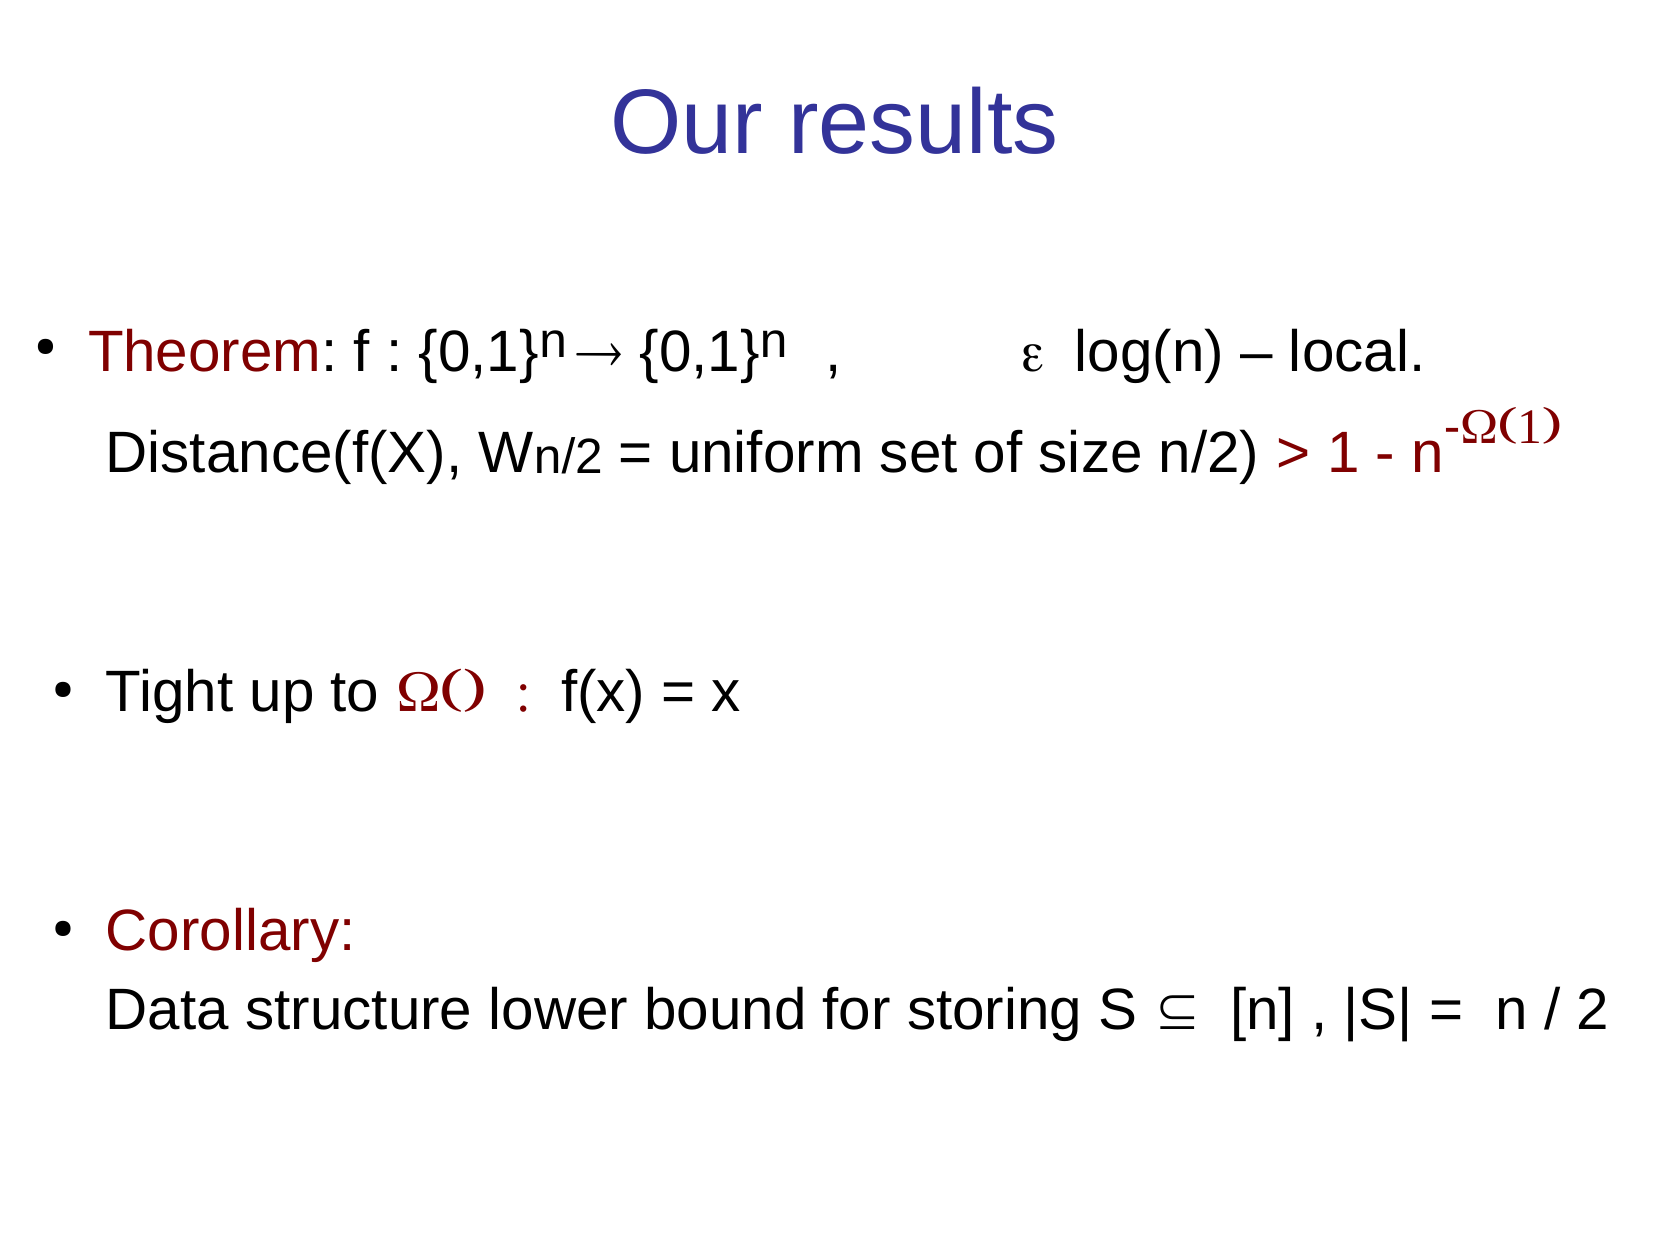

Our results
# Theorem: f : {0,1}n  {0,1}n ,  log(n) – local.
Distance(f(X), Wn/2 = uniform set of size n/2) > 1 - n-(1)
Tight up to () : f(x) = x
Corollary:
Data structure lower bound for storing S  [n] , |S| = n / 2